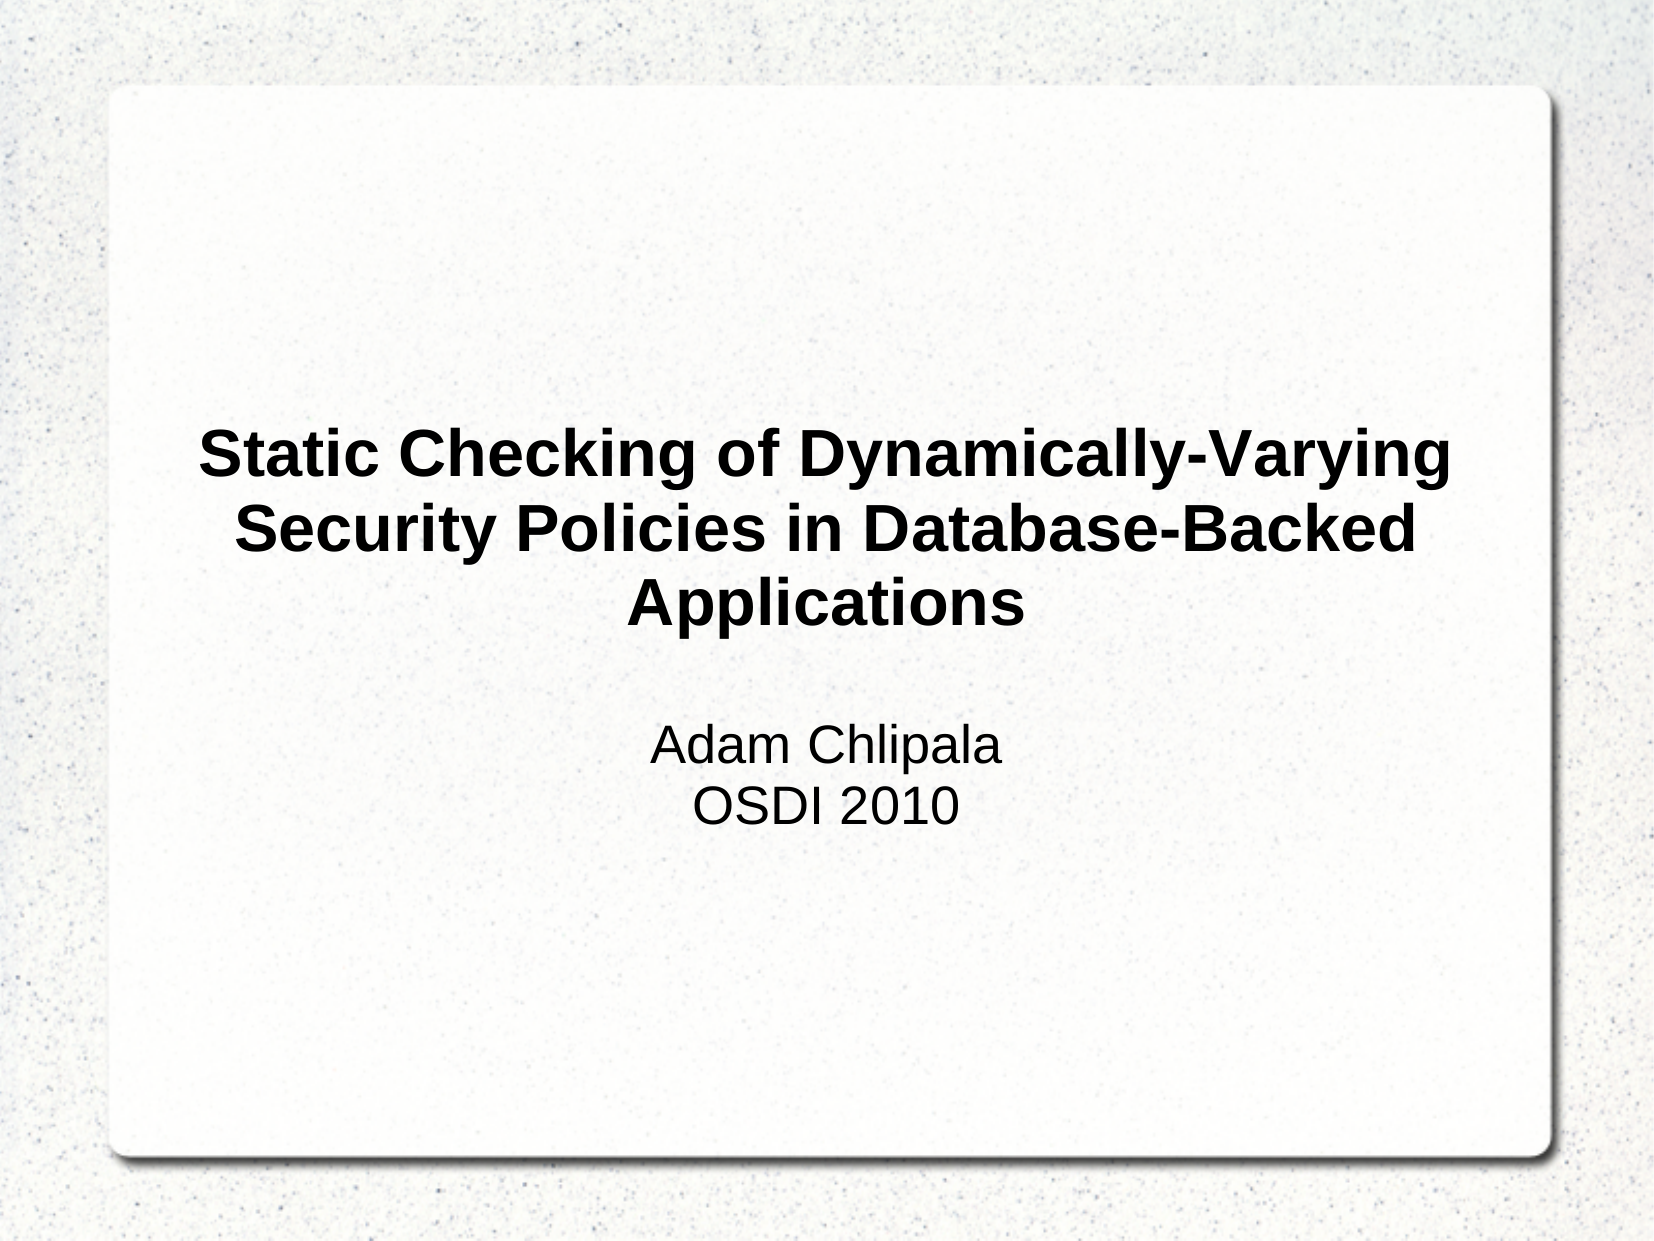

# Static Checking of Dynamically-Varying Security Policies in Database-Backed Applications
Adam Chlipala
OSDI 2010